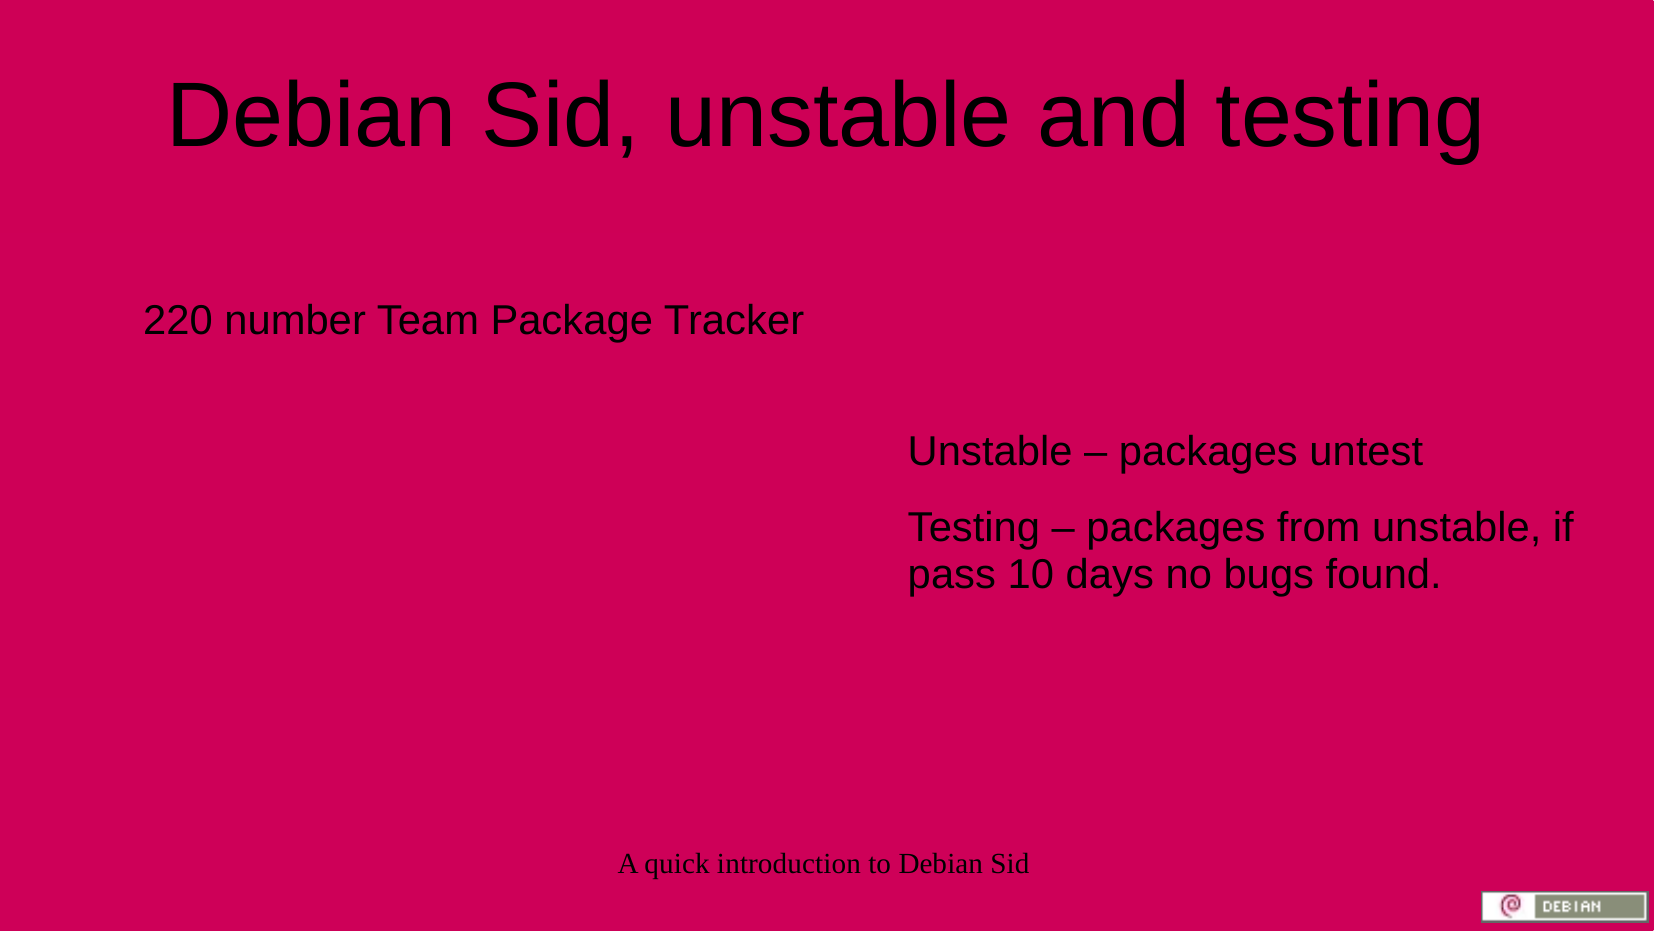

# Debian Sid, unstable and testing
220 number Team Package Tracker
Unstable – packages untest
Testing – packages from unstable, if pass 10 days no bugs found.
A quick introduction to Debian Sid